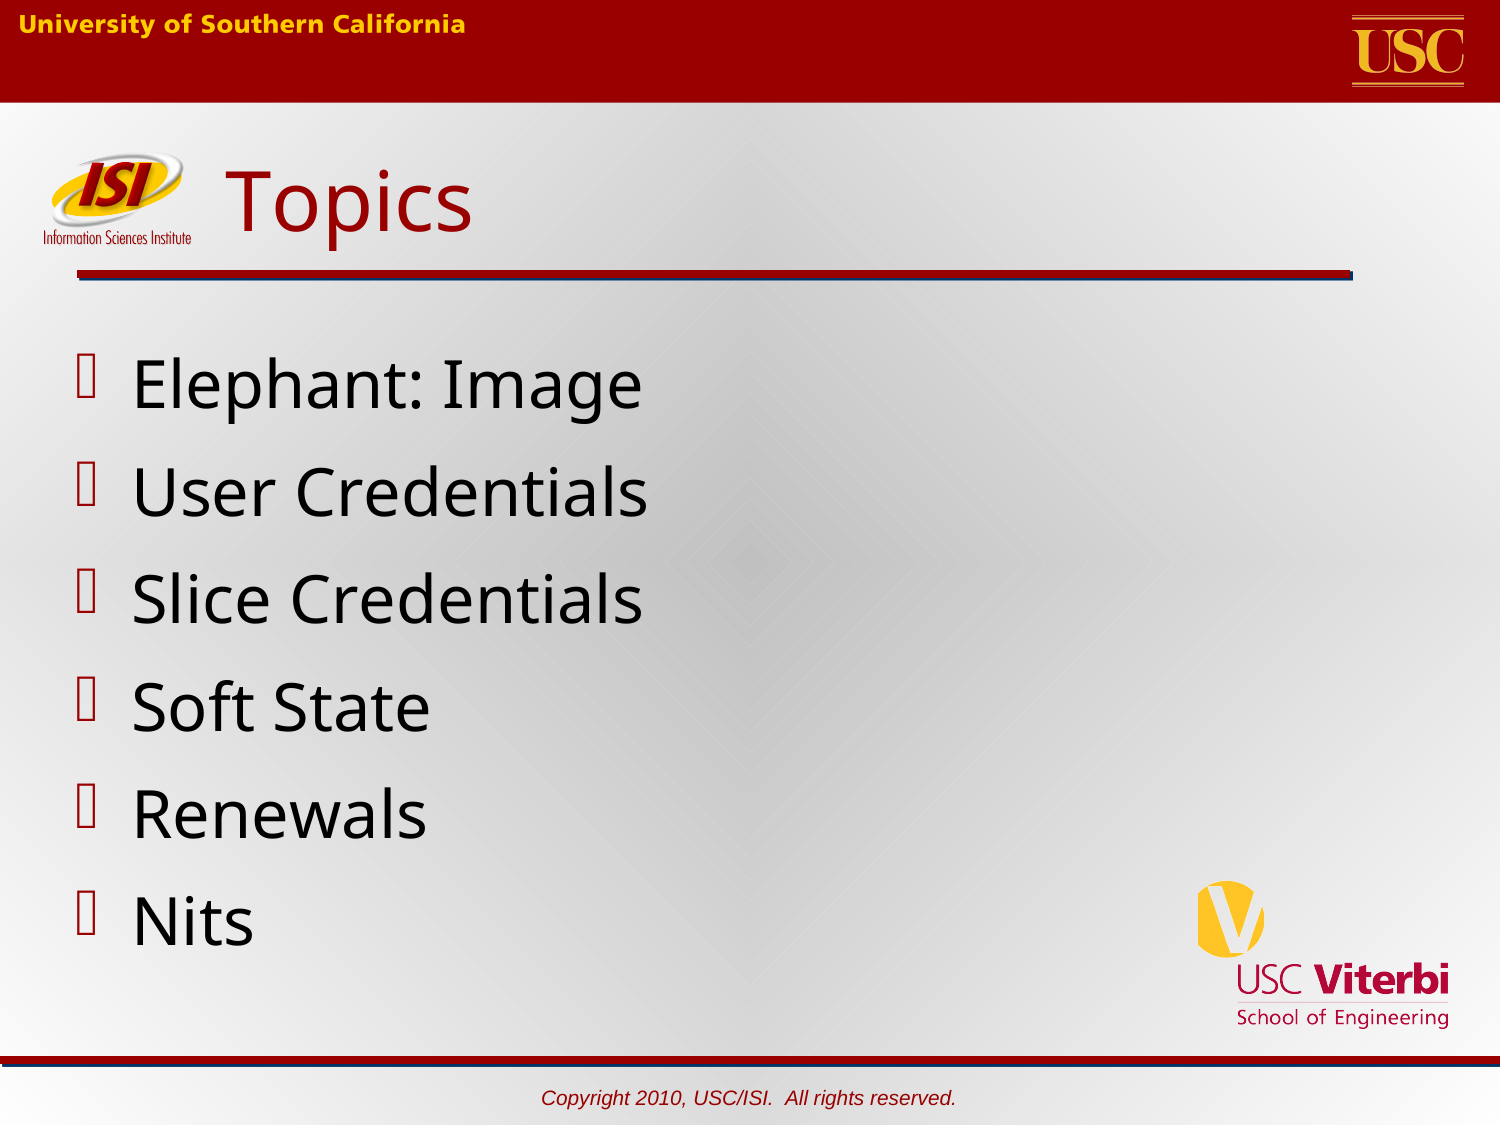

# Topics
Elephant: Image
User Credentials
Slice Credentials
Soft State
Renewals
Nits